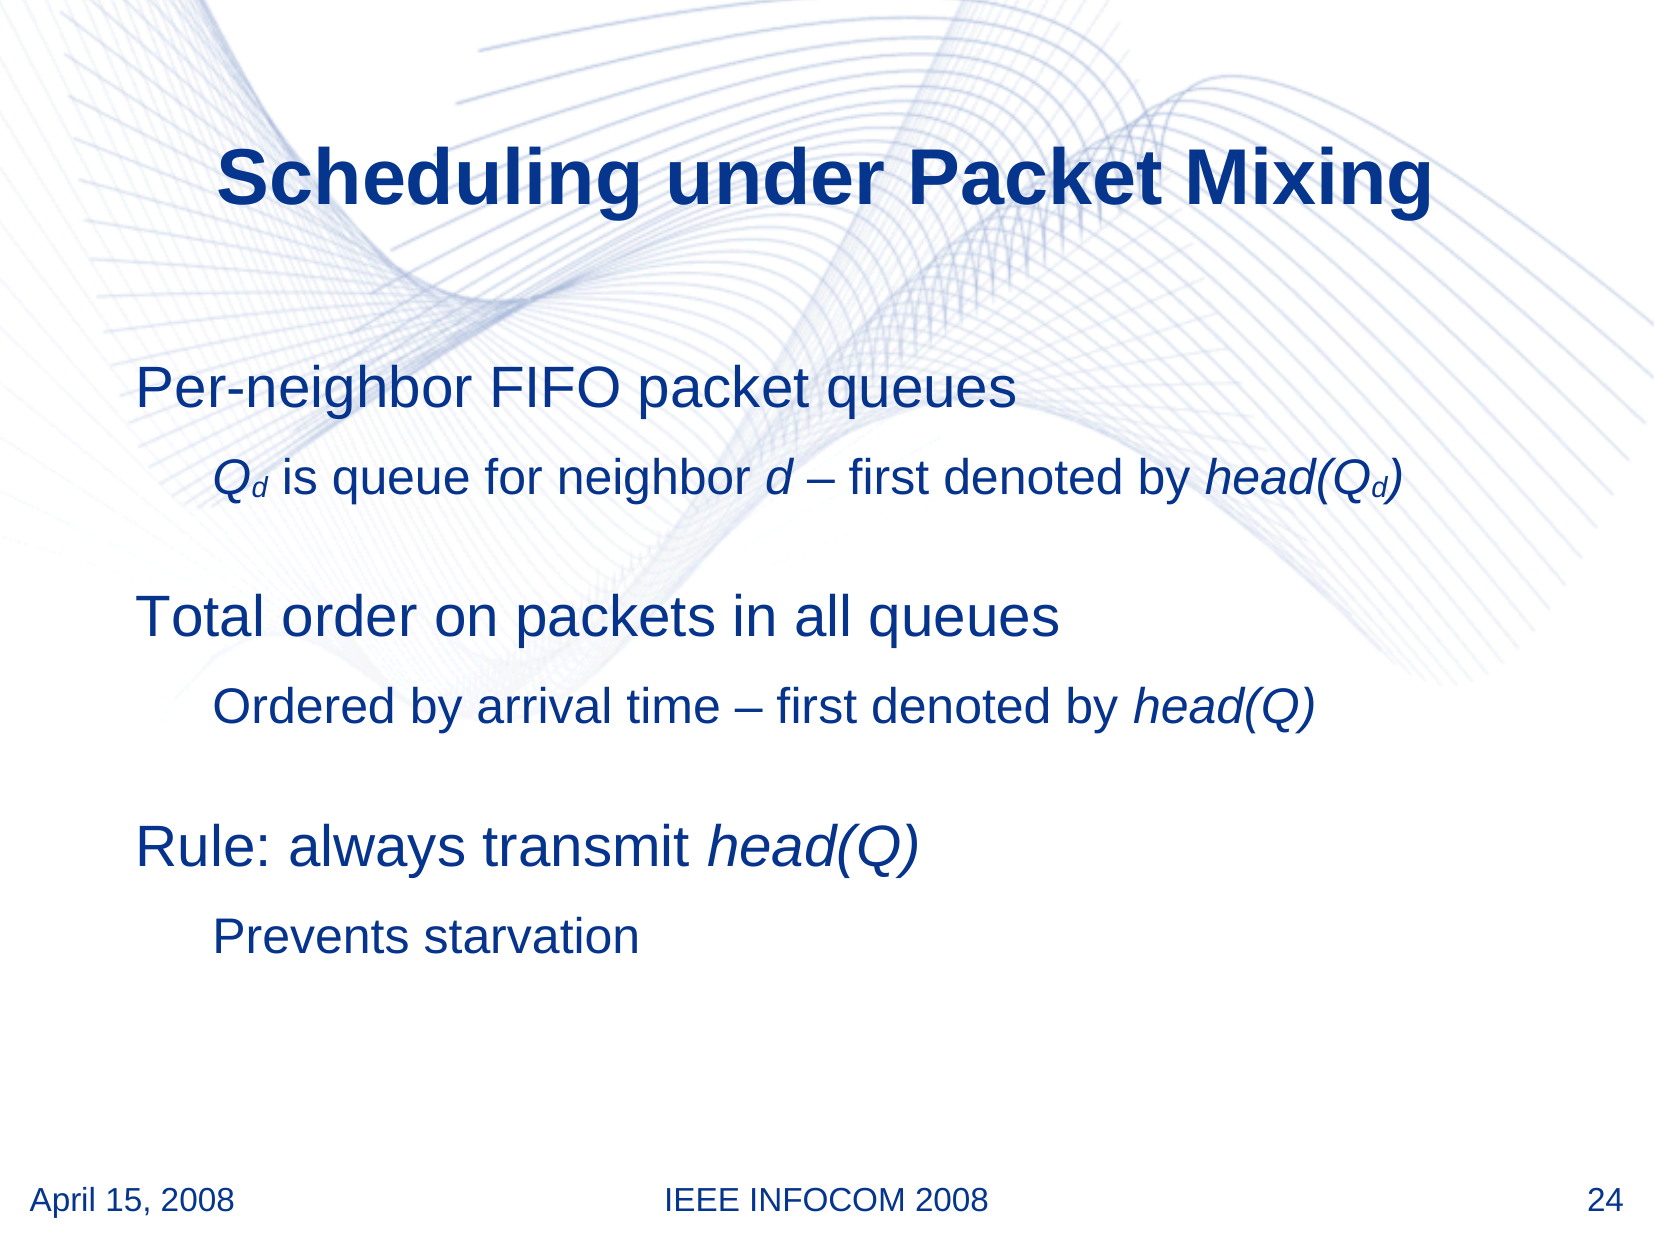

# Scheduling under Packet Mixing
Per-neighbor FIFO packet queues
Qd is queue for neighbor d – first denoted by head(Qd)
Total order on packets in all queues
Ordered by arrival time – first denoted by head(Q)
Rule: always transmit head(Q)
Prevents starvation
April 15, 2008
IEEE INFOCOM 2008
24